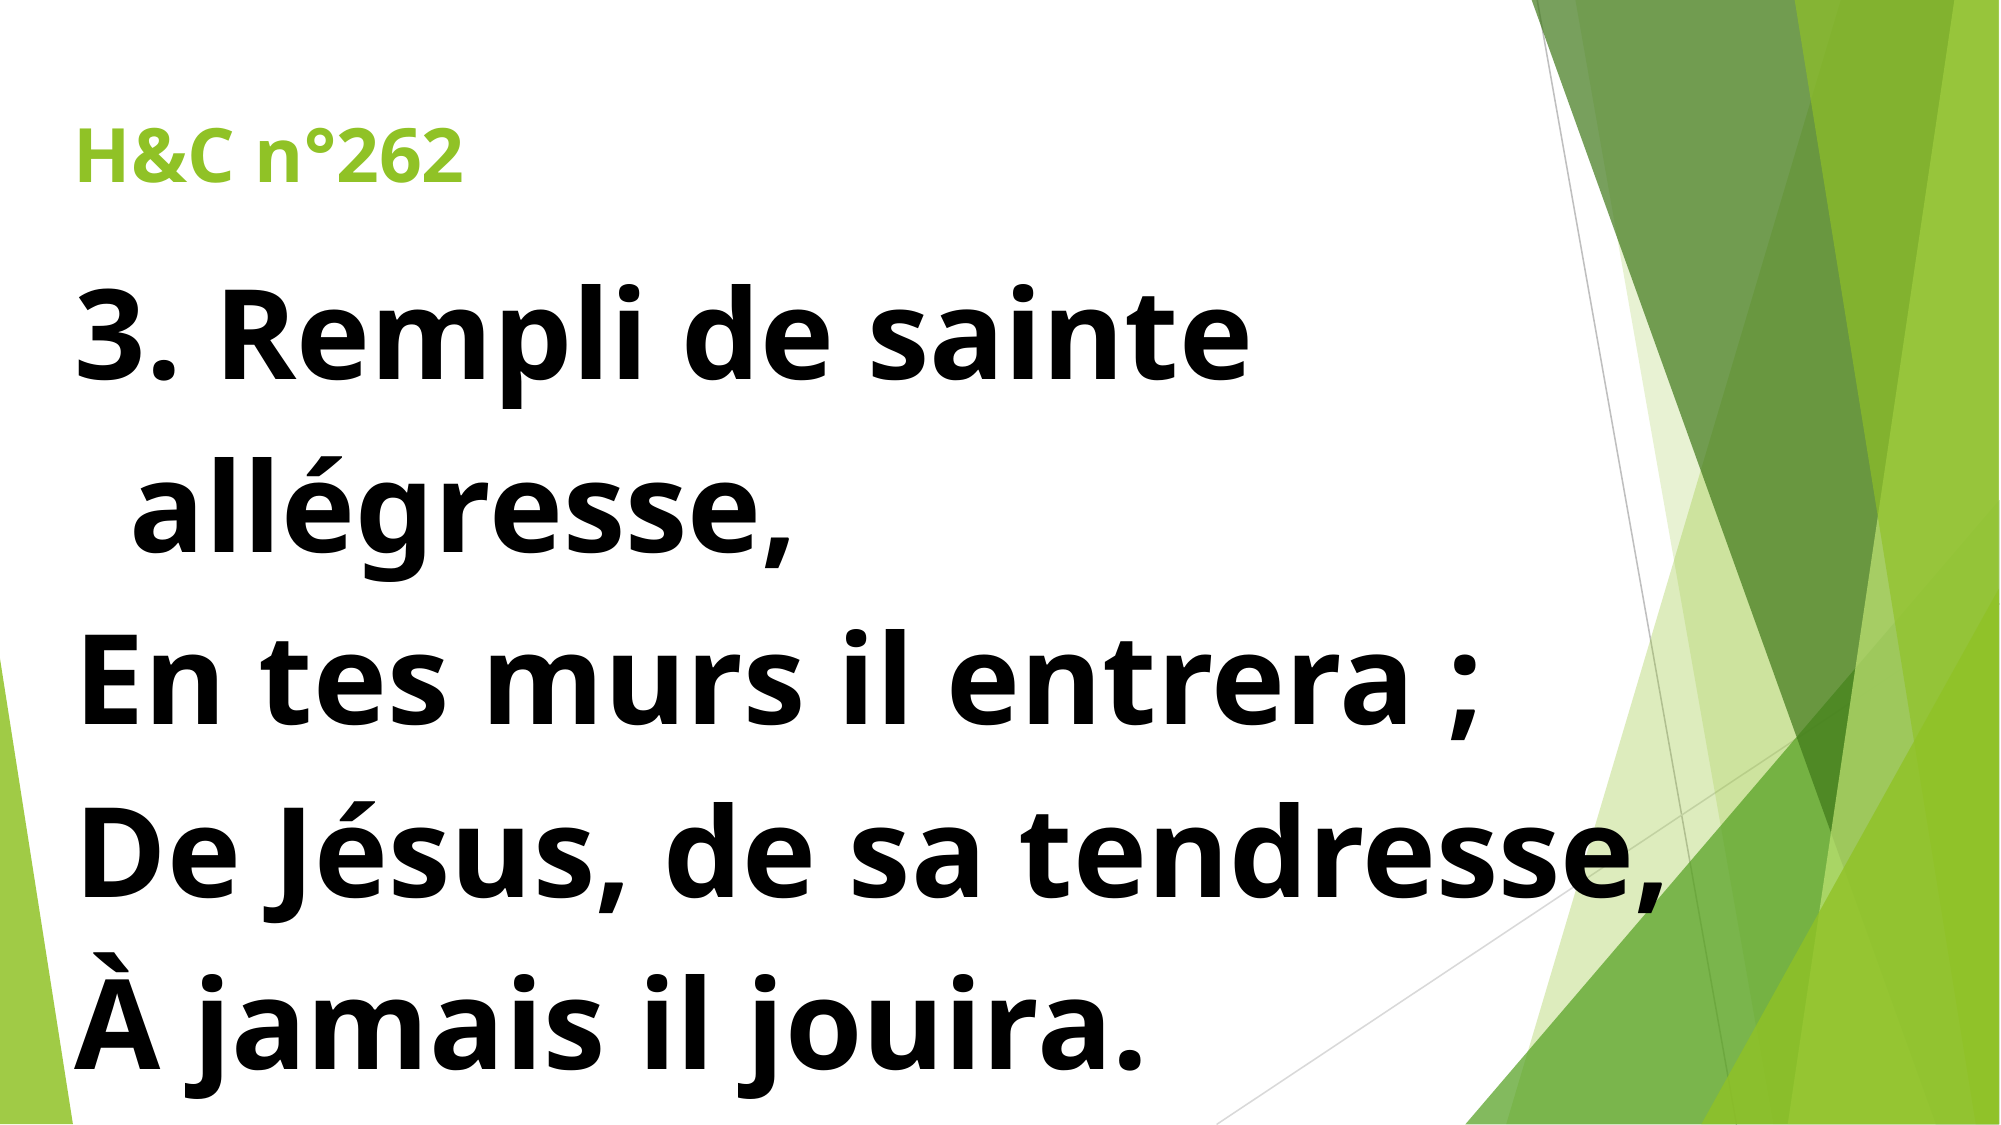

H&C n°262
3. Rempli de sainte allégresse,
En tes murs il entrera ;
De Jésus, de sa tendresse,
À jamais il jouira.